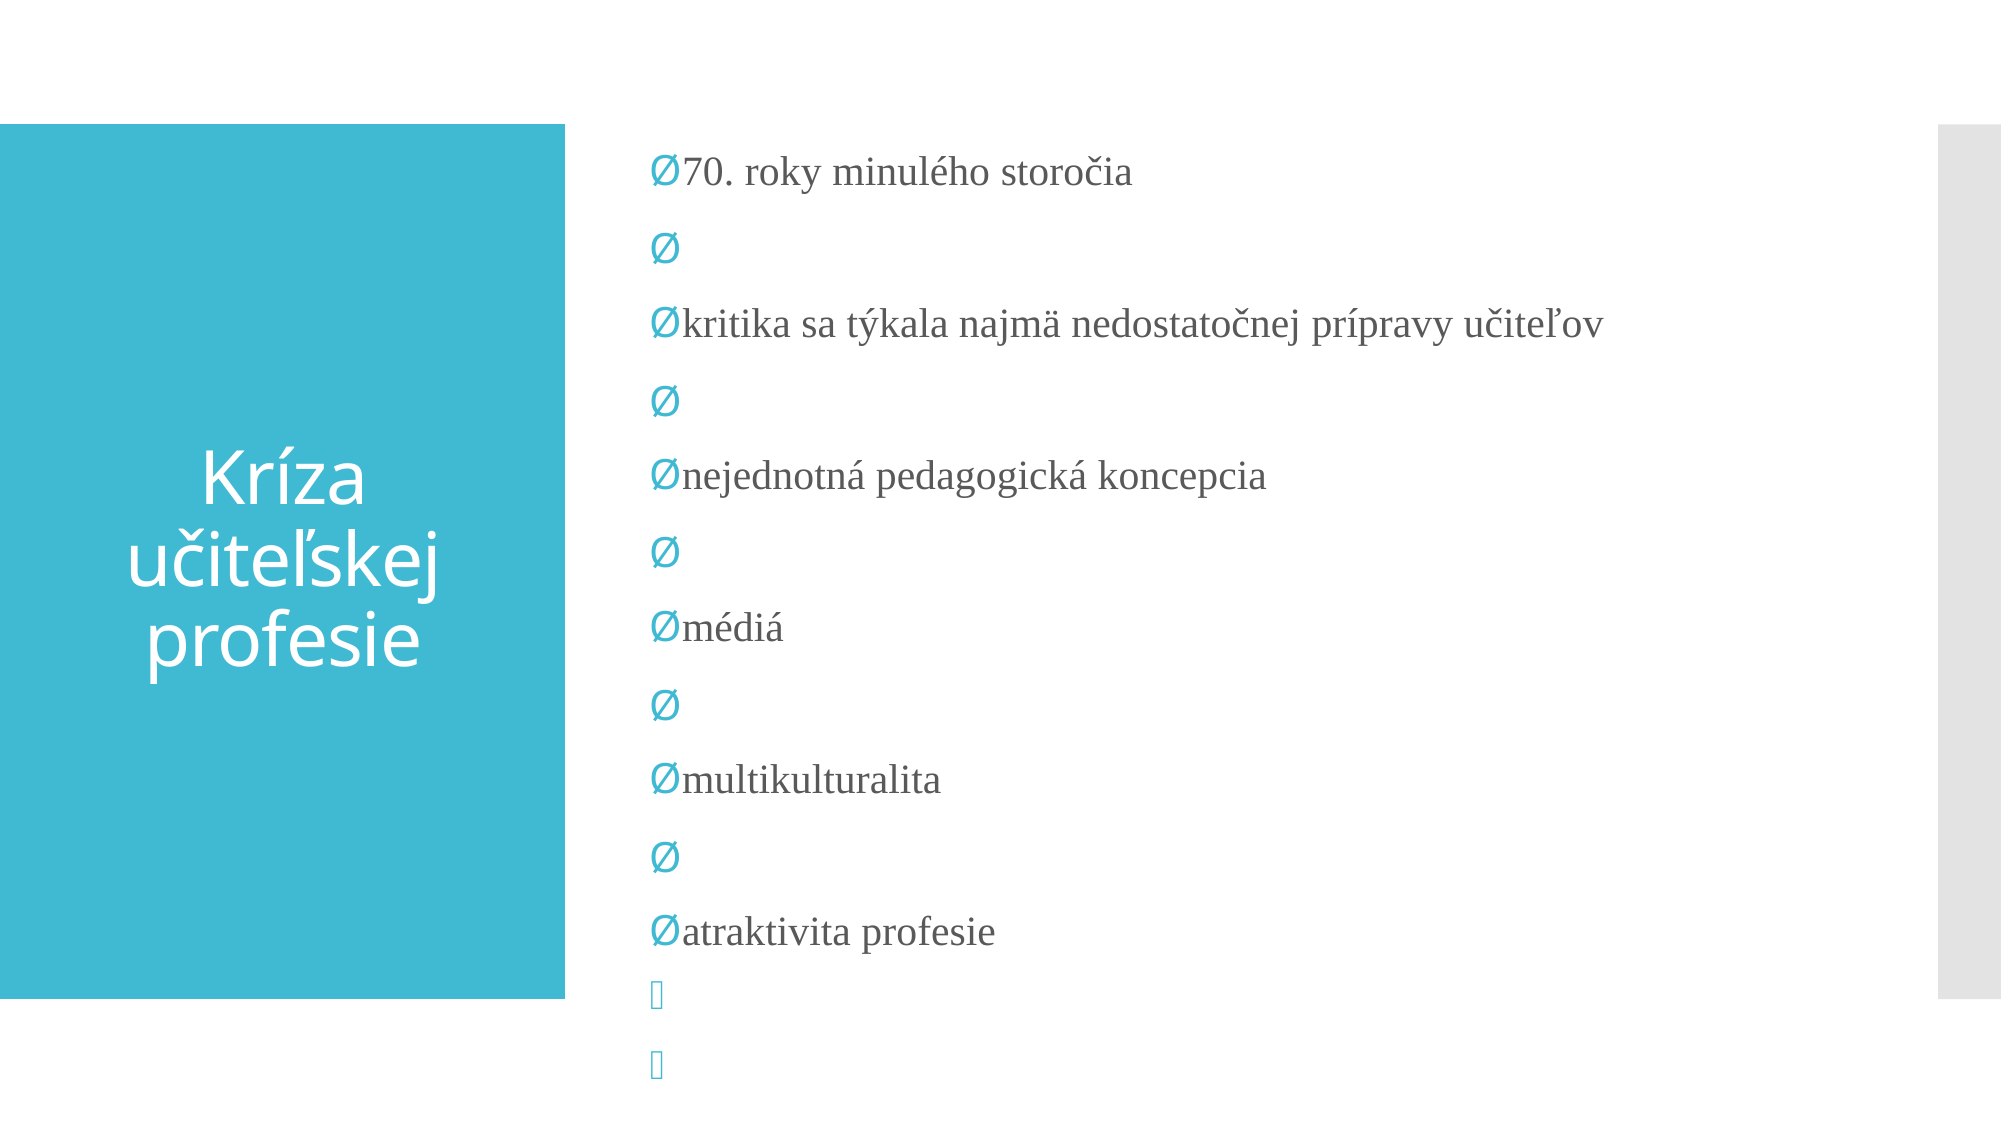

70. roky minulého storočia
kritika sa týkala najmä nedostatočnej prípravy učiteľov
nejednotná pedagogická koncepcia
médiá
multikulturalita
atraktivita profesie
# Kríza učiteľskej profesie